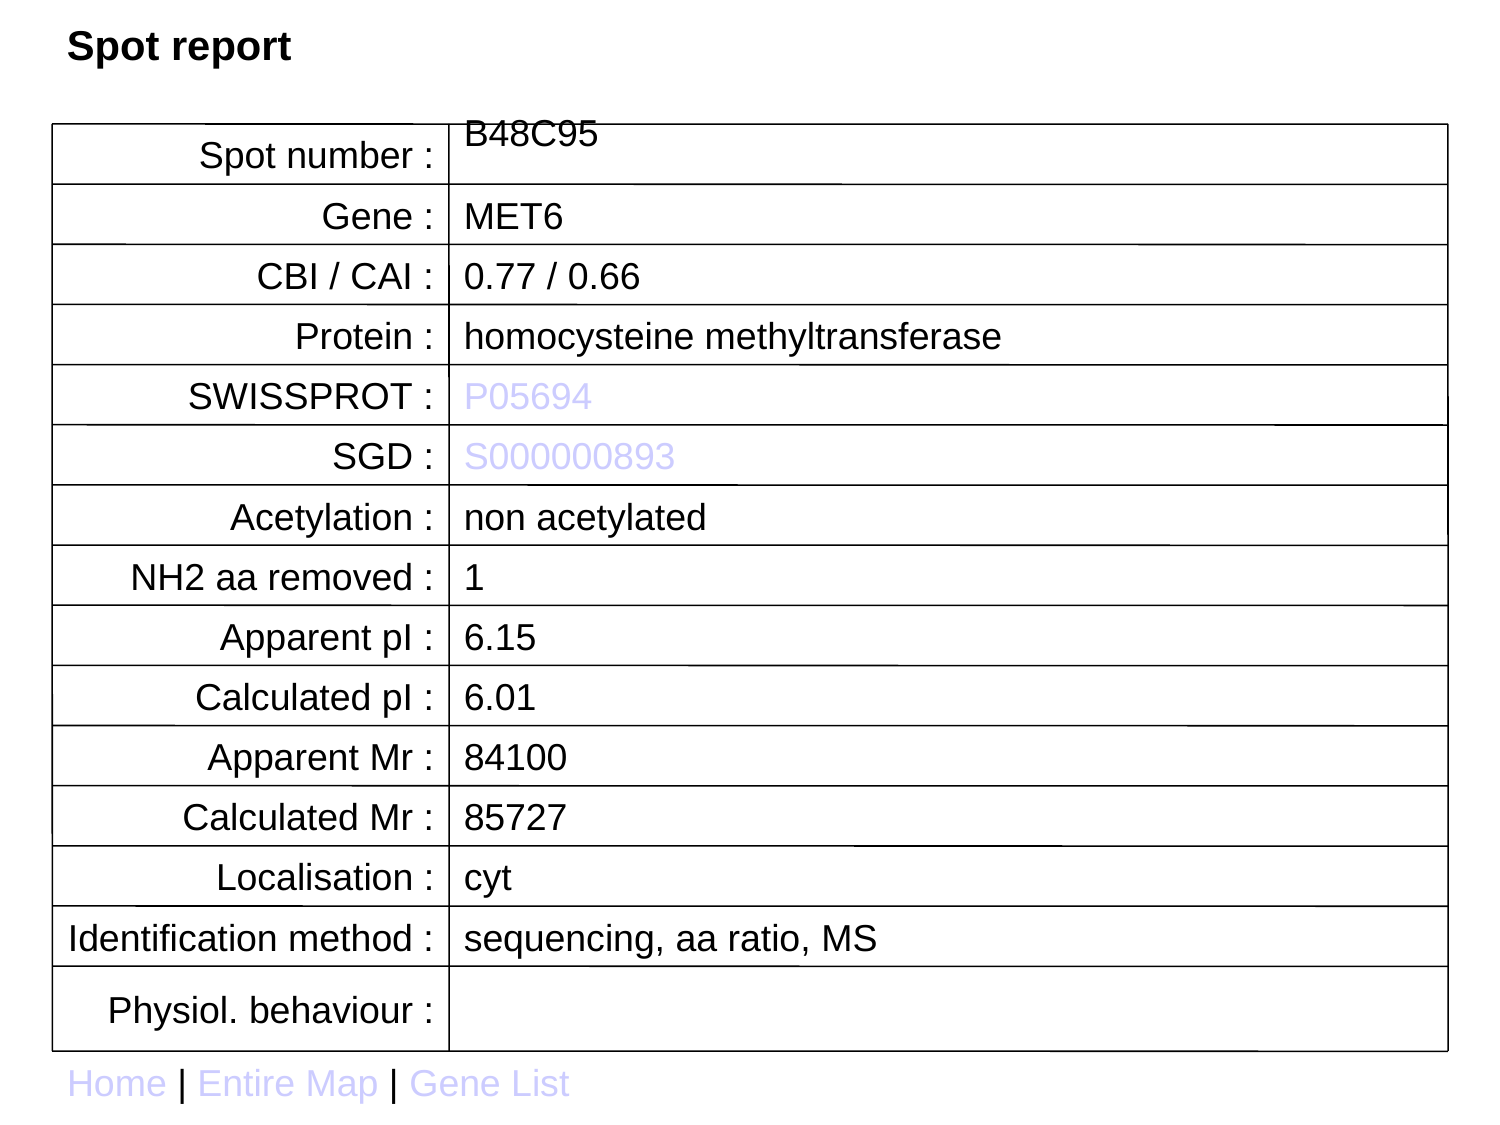

Spot report
Spot number :
B48C95
Gene :
MET6
CBI / CAI :
0.77 / 0.66
Protein :
homocysteine methyltransferase
SWISSPROT :
P05694
SGD :
S000000893
Acetylation :
non acetylated
NH2 aa removed :
1
Apparent pI :
6.15
Calculated pI :
6.01
Apparent Mr :
84100
Calculated Mr :
85727
Localisation :
cyt
Identification method :
sequencing, aa ratio, MS
Physiol. behaviour :
Home | Entire Map | Gene List